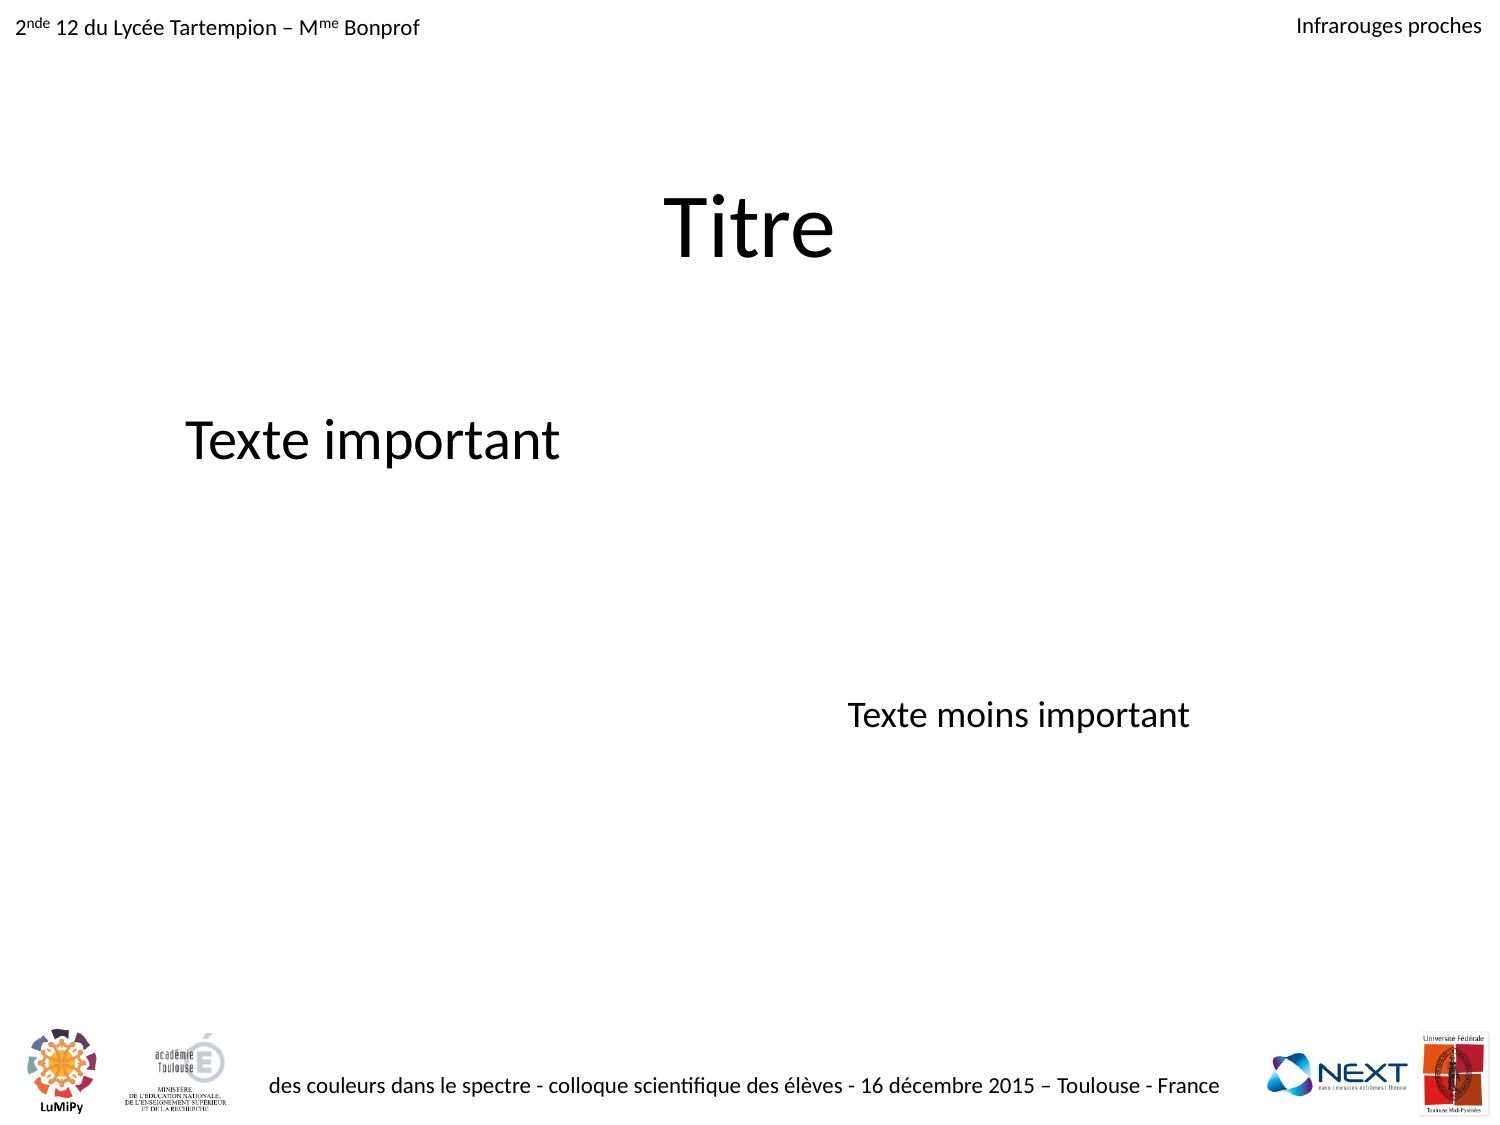

Infrarouges proches
2nde 12 du Lycée Tartempion – Mme Bonprof
# Titre
Texte important
Texte moins important
des couleurs dans le spectre - colloque scientifique des élèves - 16 décembre 2015 – Toulouse - France